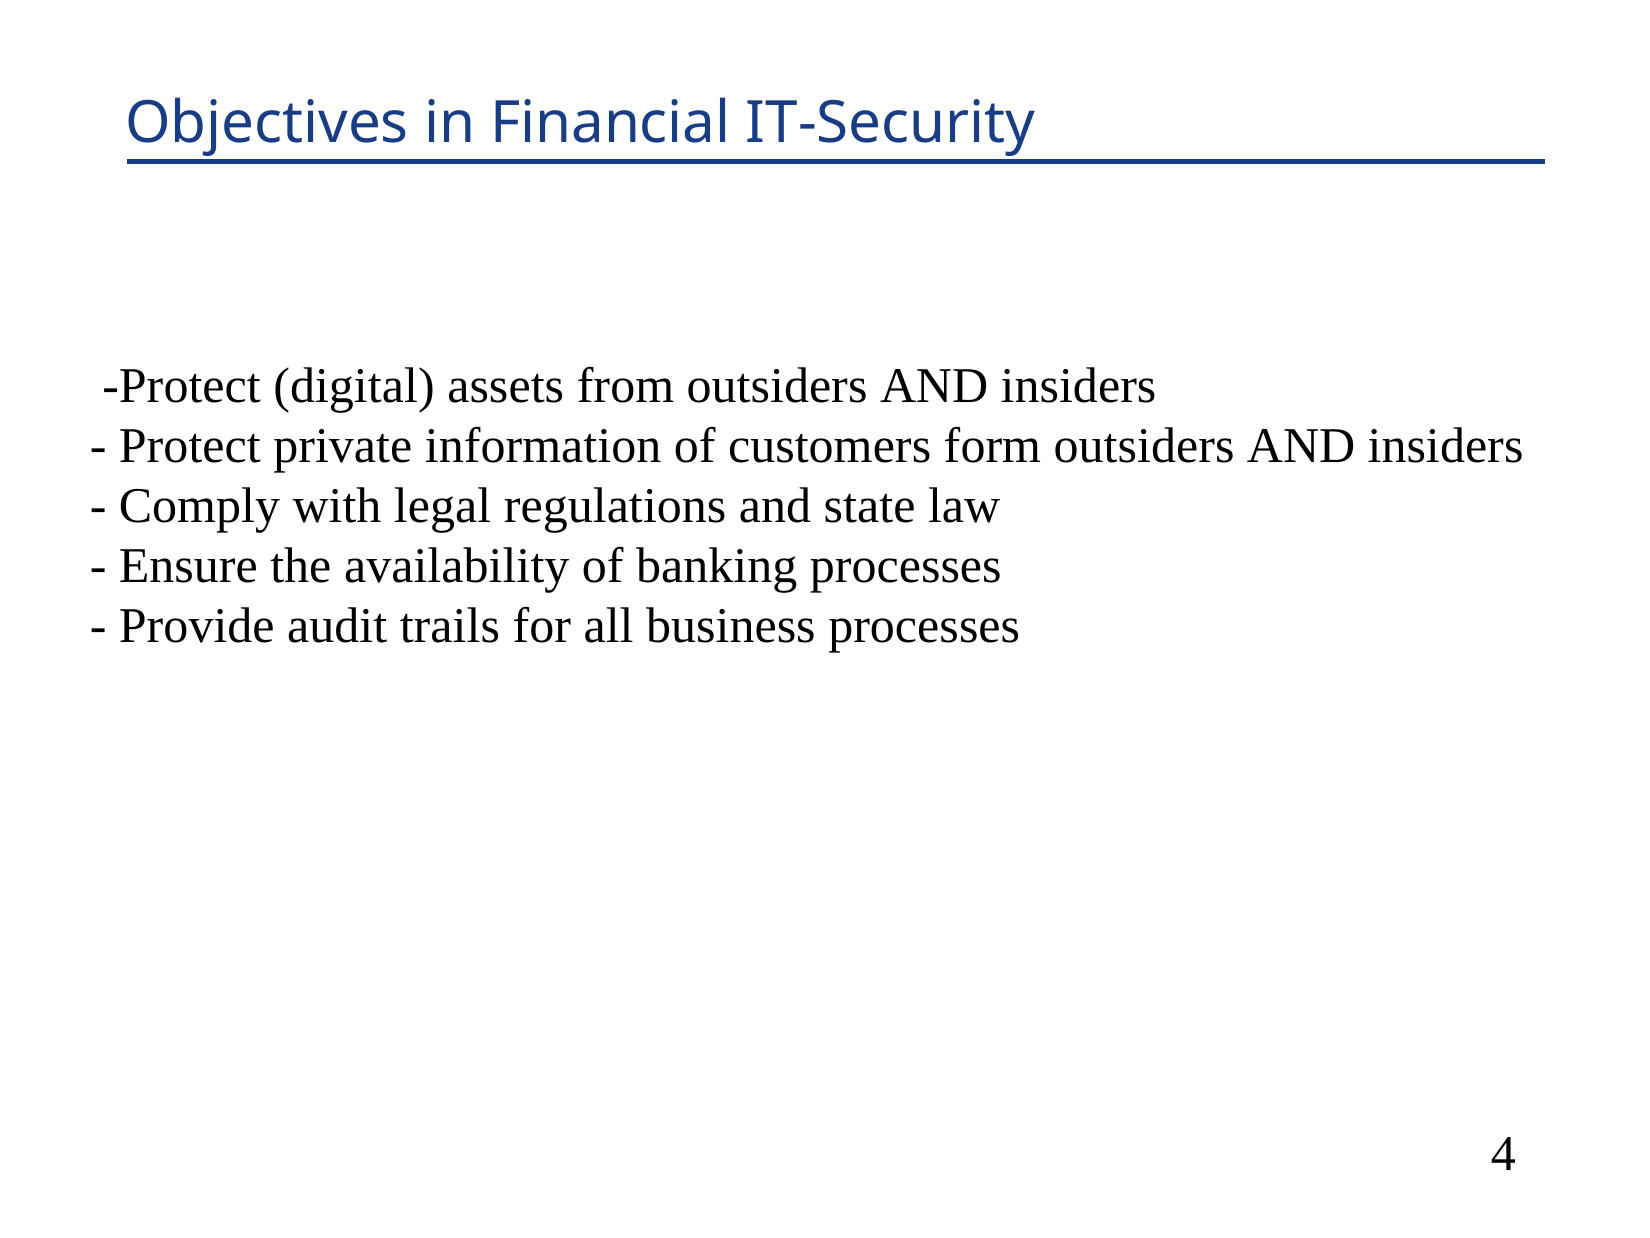

# Objectives in Financial IT-Security
 -Protect (digital) assets from outsiders AND insiders
- Protect private information of customers form outsiders AND insiders
- Comply with legal regulations and state law
- Ensure the availability of banking processes
- Provide audit trails for all business processes
4